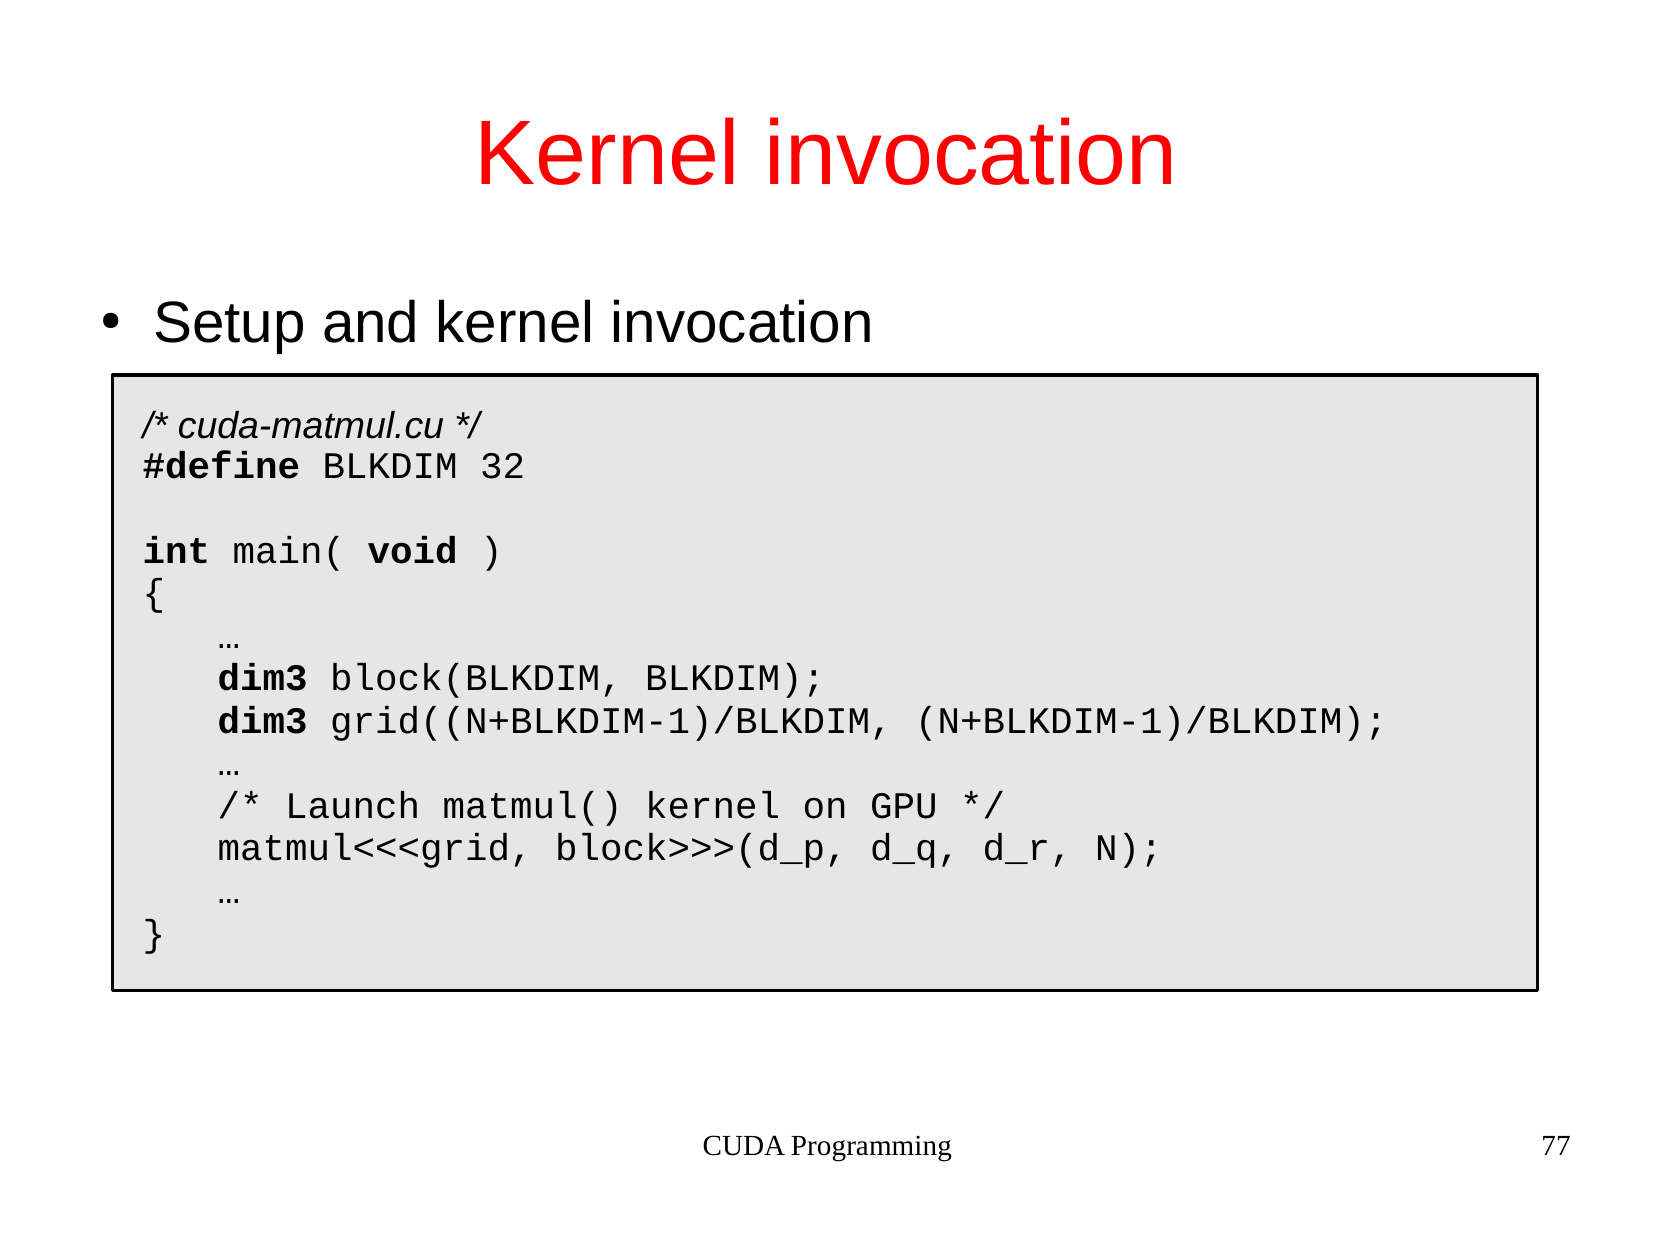

# Kernel invocation
Setup and kernel invocation
/* cuda-matmul.cu */
#define BLKDIM 32
int main( void )
{
	…
	dim3 block(BLKDIM, BLKDIM);
	dim3 grid((N+BLKDIM-1)/BLKDIM, (N+BLKDIM-1)/BLKDIM);
	…
	/* Launch matmul() kernel on GPU */
	matmul<<<grid, block>>>(d_p, d_q, d_r, N);
	…
}
CUDA Programming
77